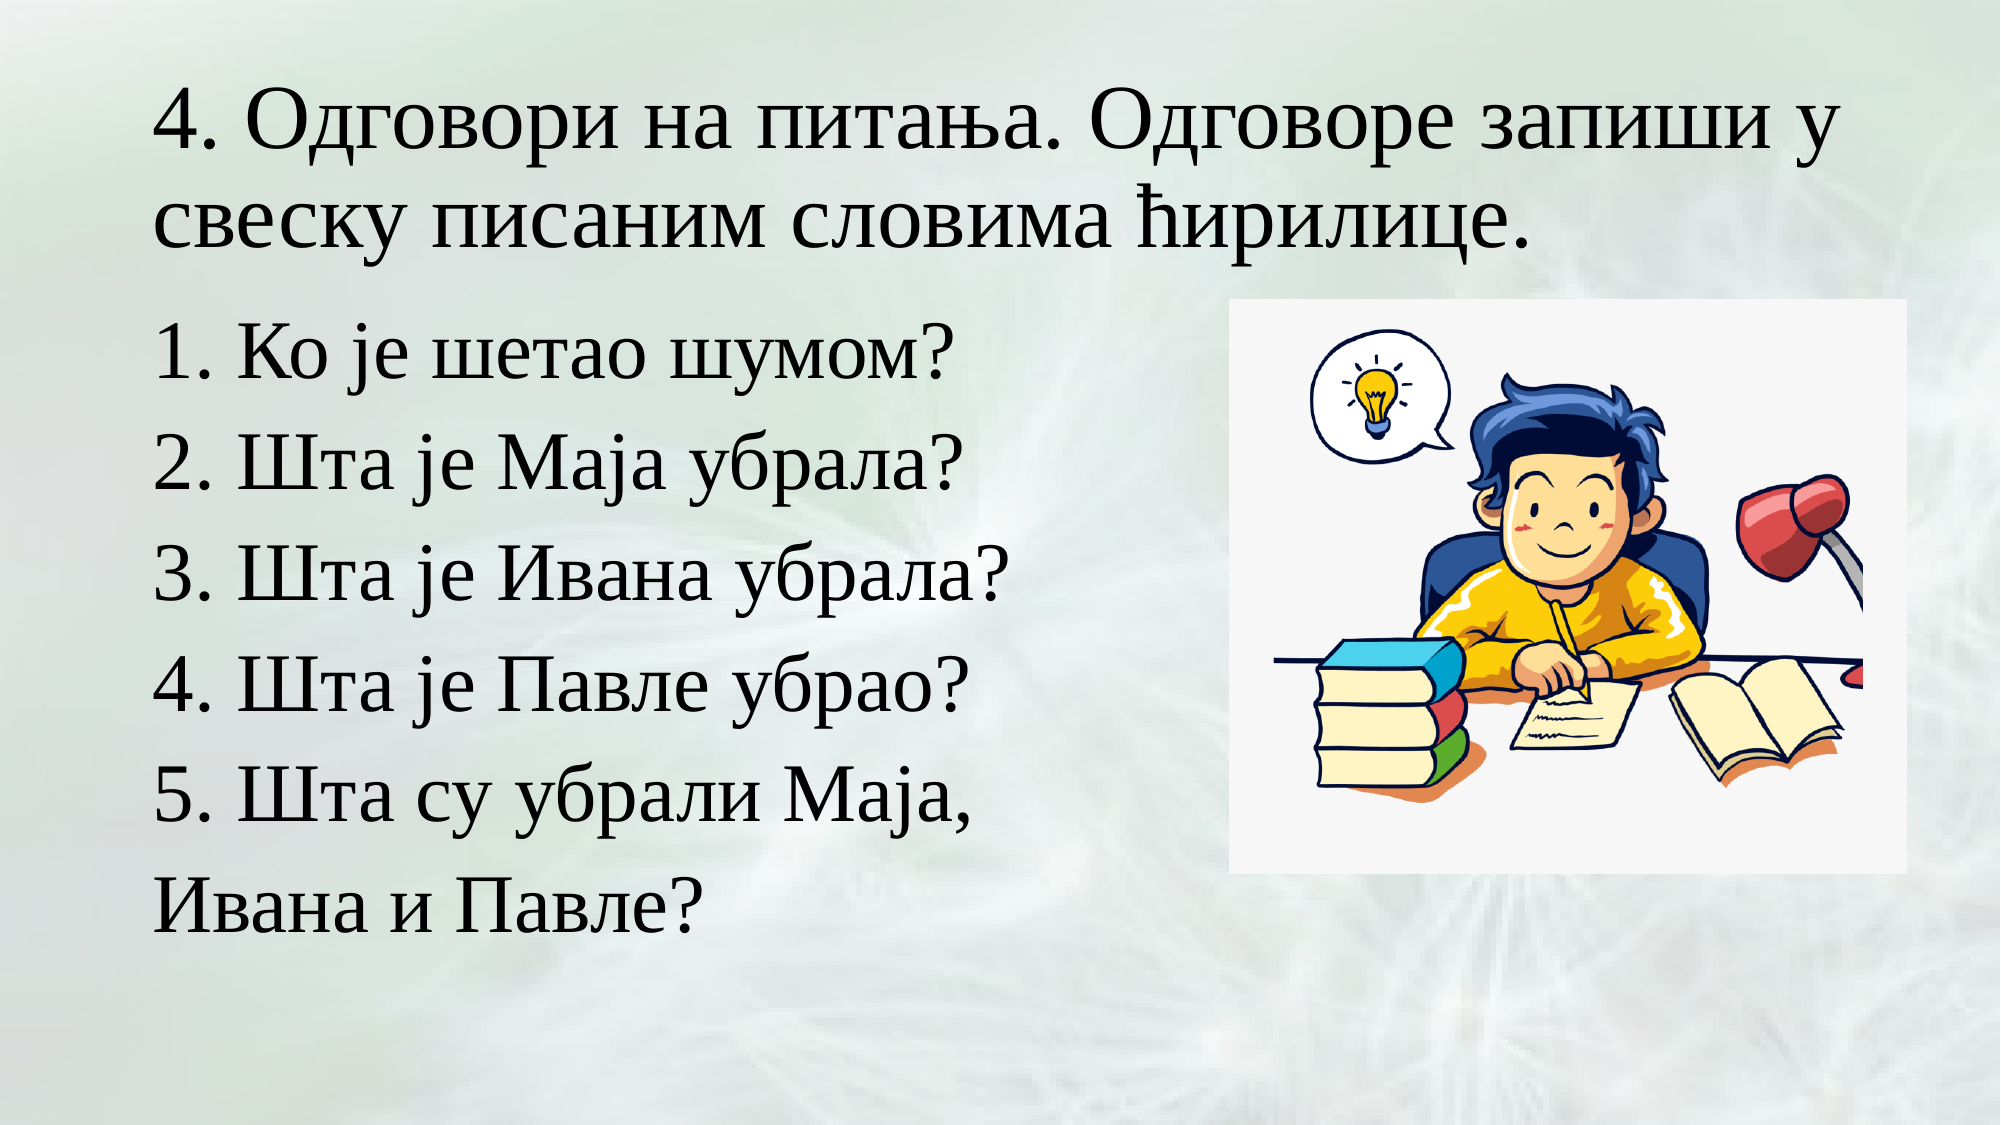

# 4. Одговори на питања. Одговоре запиши у свеску писаним словима ћирилице.
Ко је шетао шумом?
Шта је Маја убрала?
Шта је Ивана убрала?
Шта је Павле убрао?
Шта су убрали Маја,
Ивана и Павле?